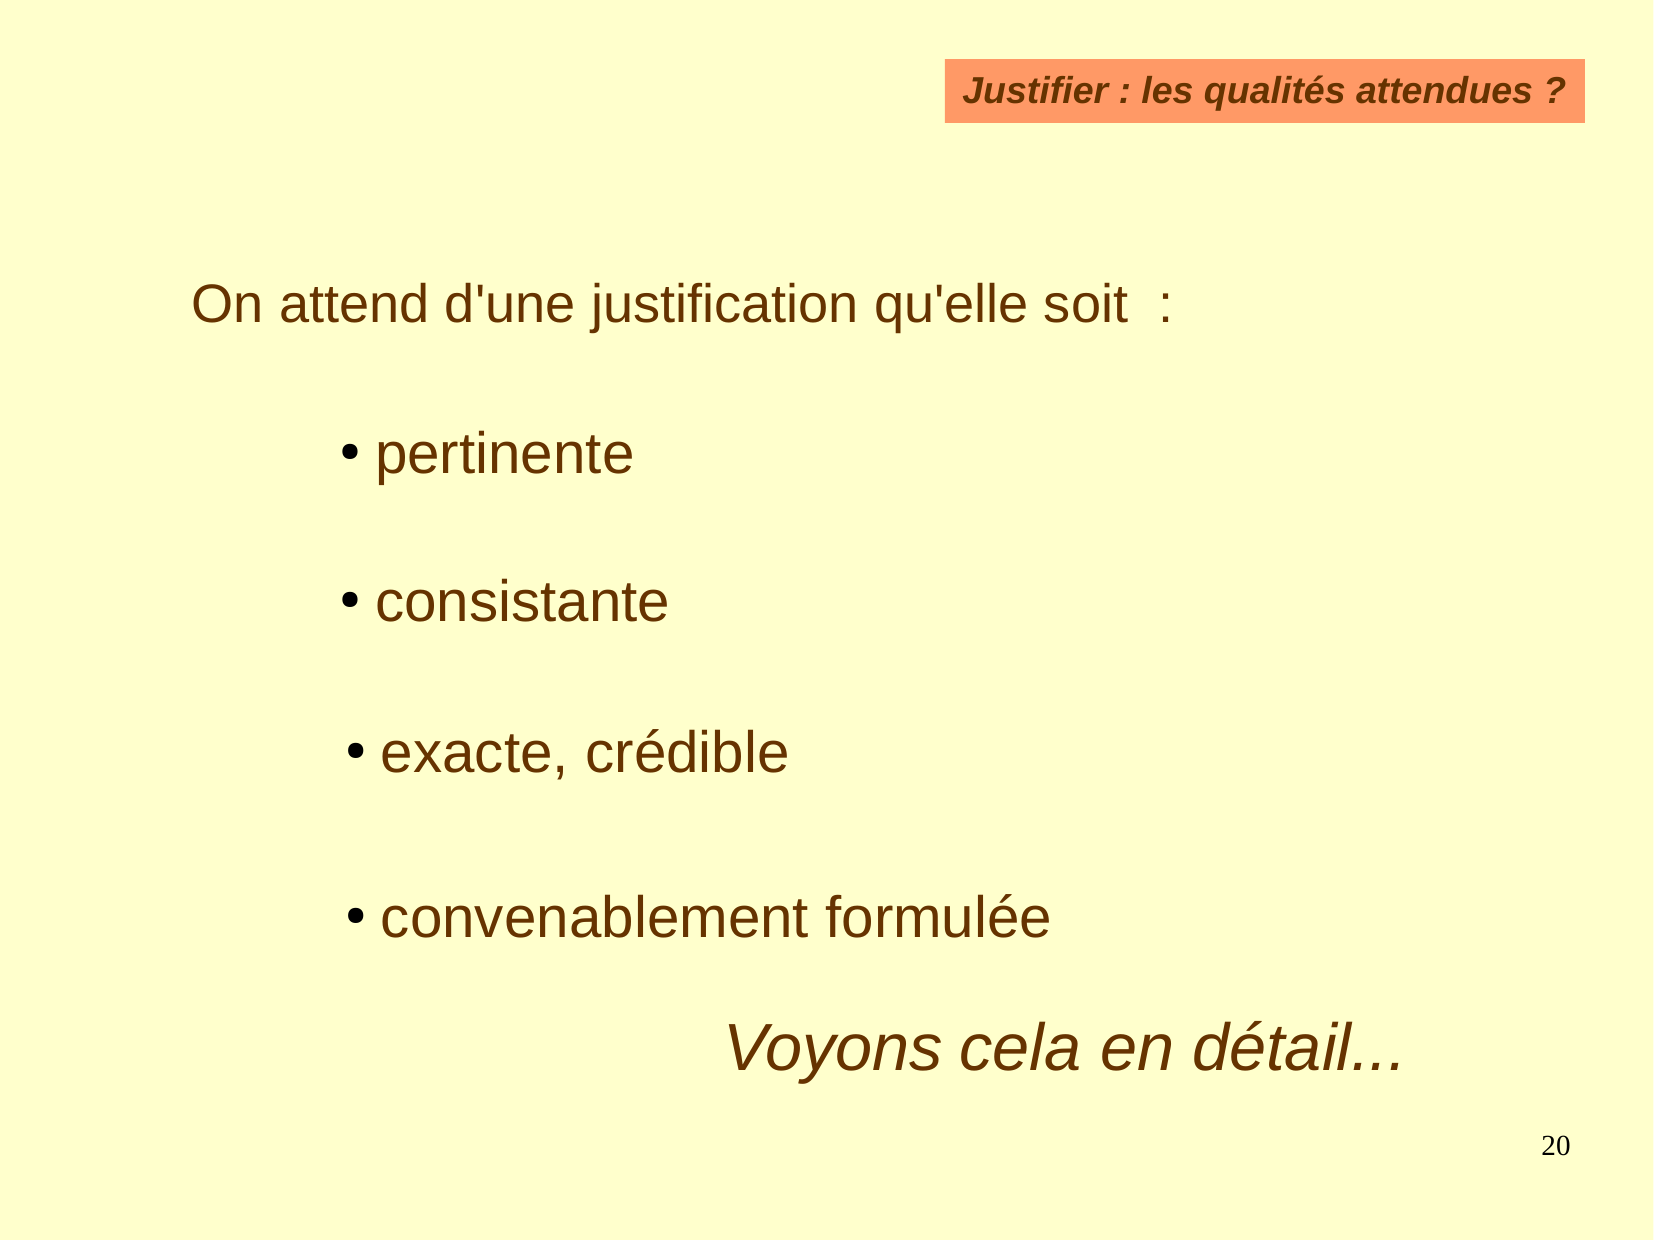

Justifier : les qualités attendues ?
On attend d'une justification qu'elle soit  :
pertinente
consistante
exacte, crédible
convenablement formulée
Voyons cela en détail...
20